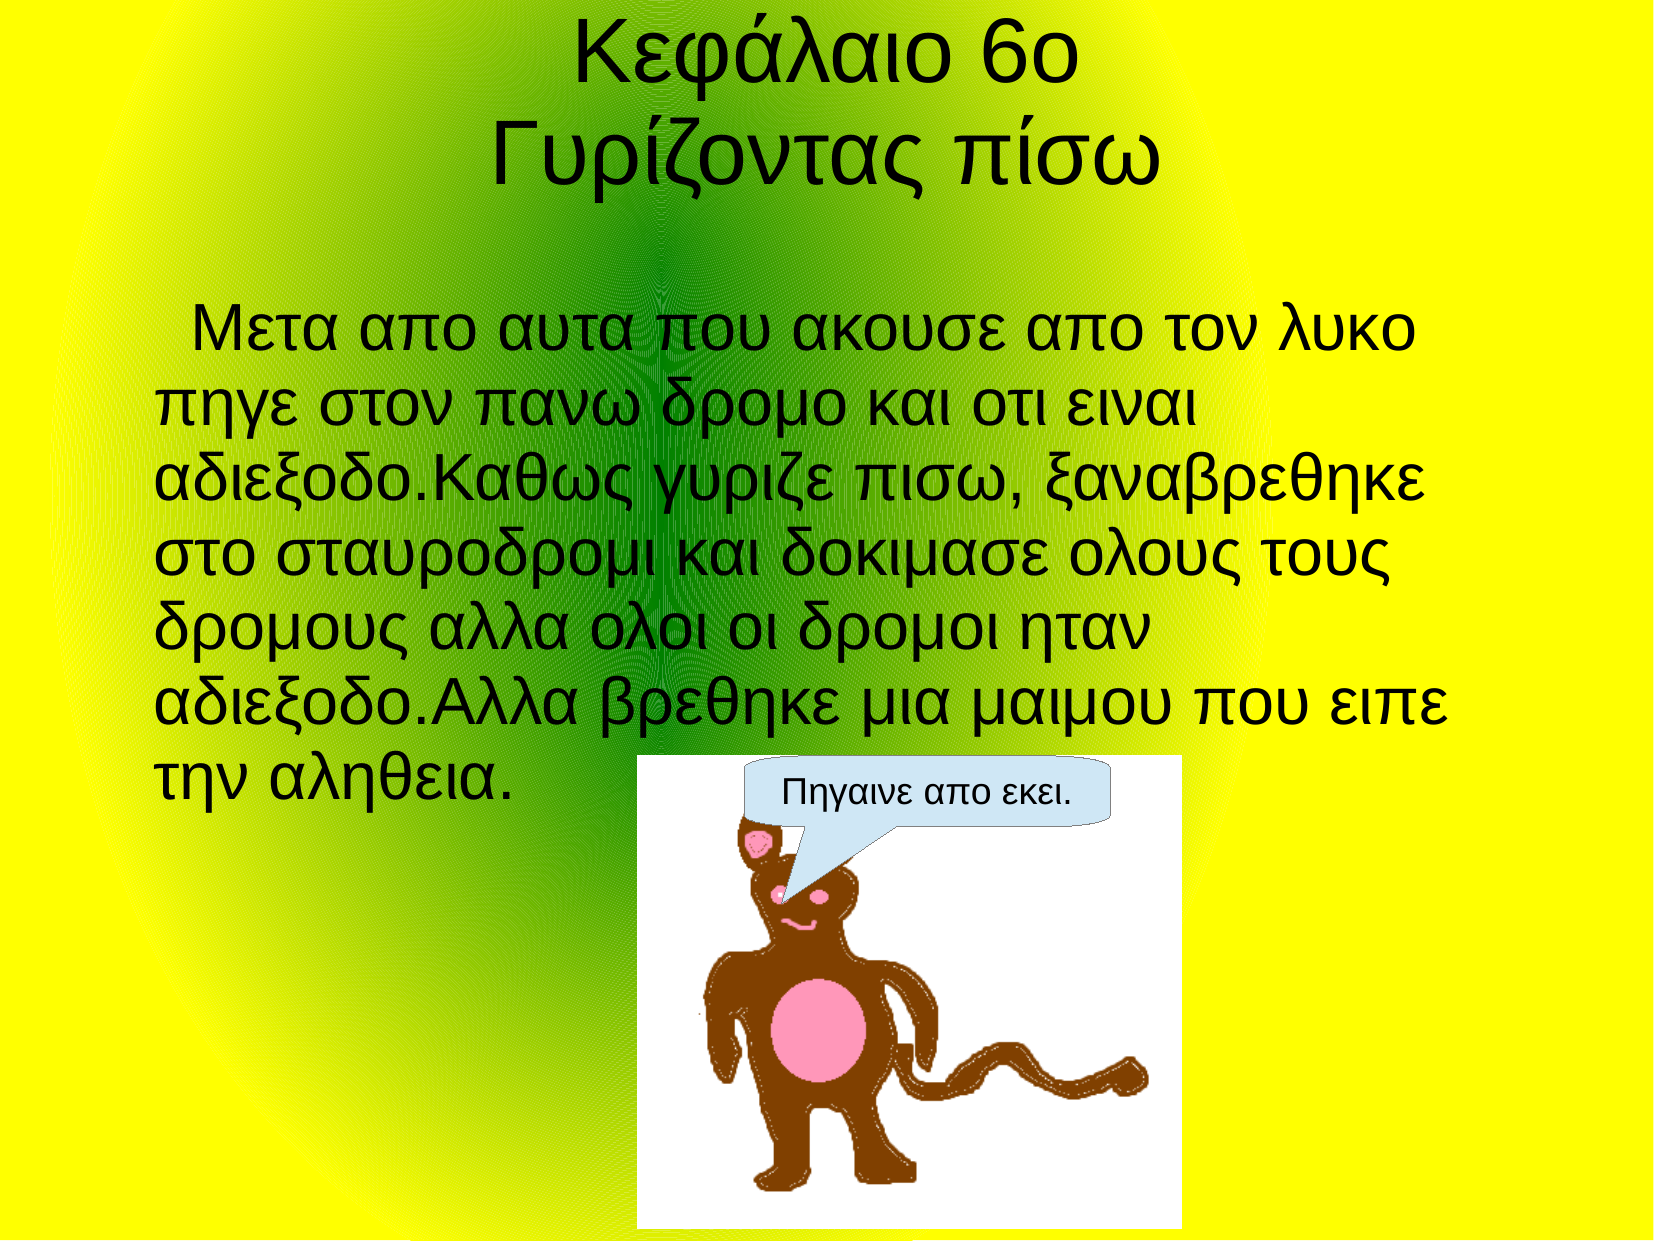

# Κεφάλαιο 6ο Γυρίζοντας πίσω
 Μετα απο αυτα που ακουσε απο τον λυκo πηγε στον πανω δρομο και οτι ειναι αδιεξοδο.Καθως γυριζε πισω, ξαναβρεθηκε στο σταυροδρομι και δοκιμασε ολους τους δρομους αλλα ολοι οι δρομοι ηταν αδιεξοδο.Αλλα βρεθηκε μια μαιμου που ειπε την αληθεια.
Πηγαινε απο εκει.